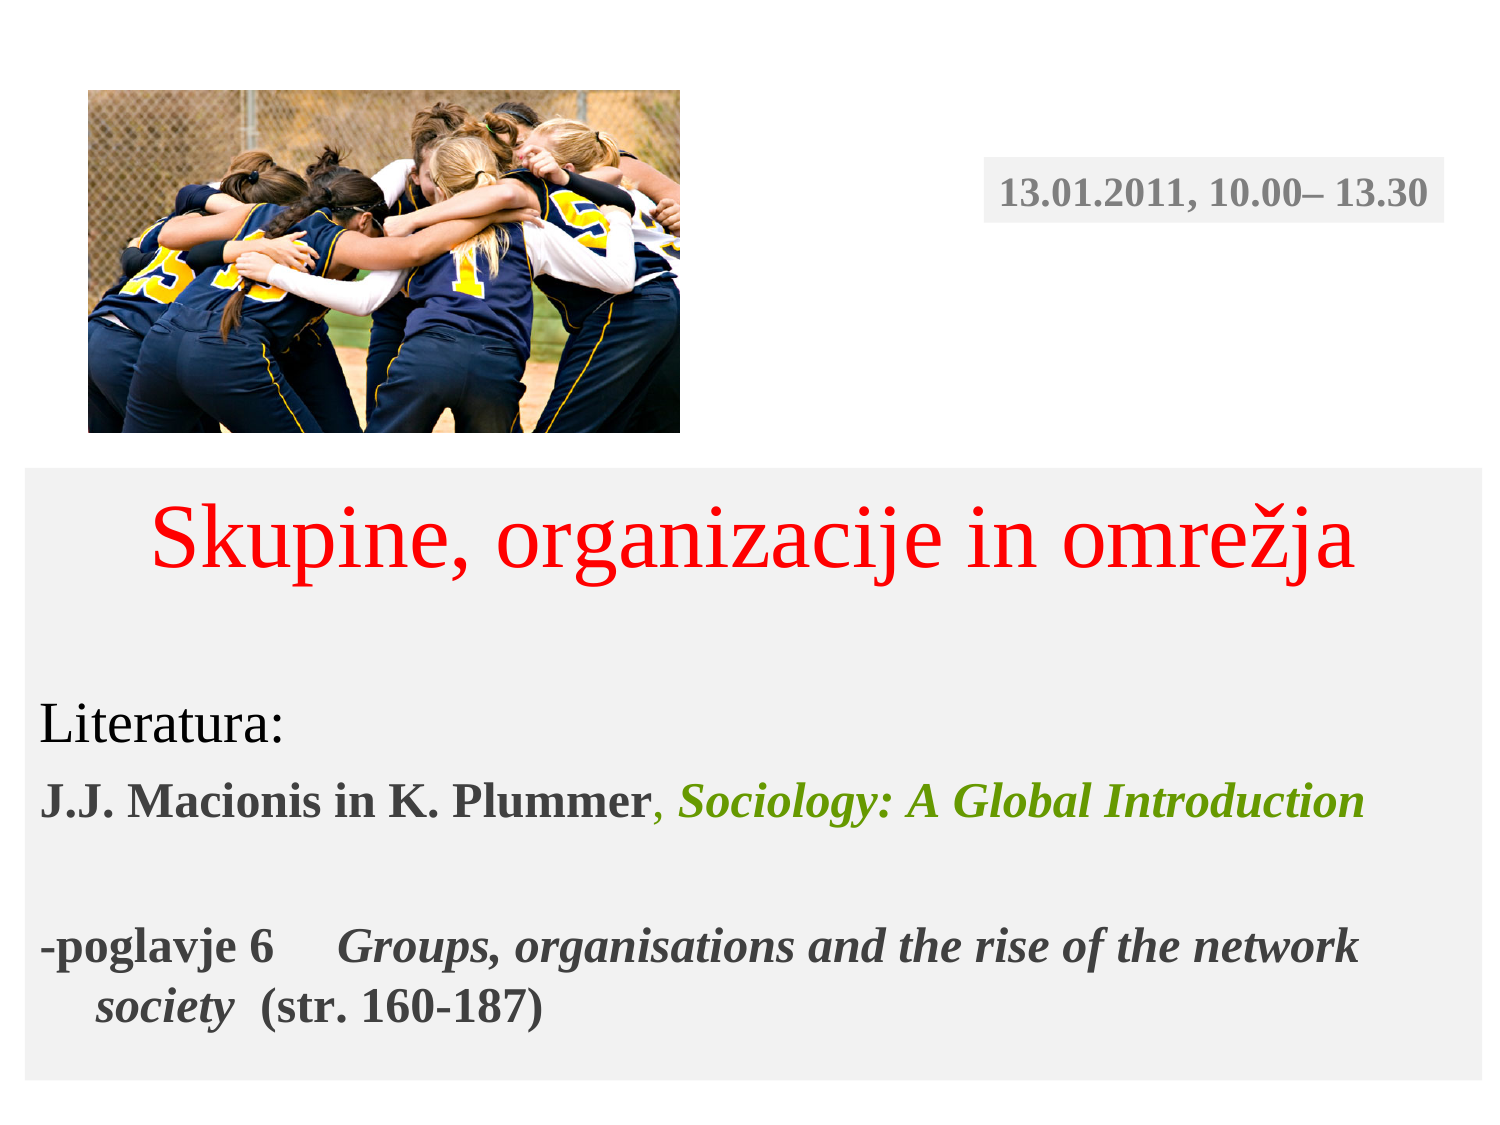

13.01.2011, 10.00– 13.30
Skupine, organizacije in omrežja
Literatura:
J.J. Macionis in K. Plummer, Sociology: A Global Introduction
-poglavje 6 Groups, organisations and the rise of the network society (str. 160-187)